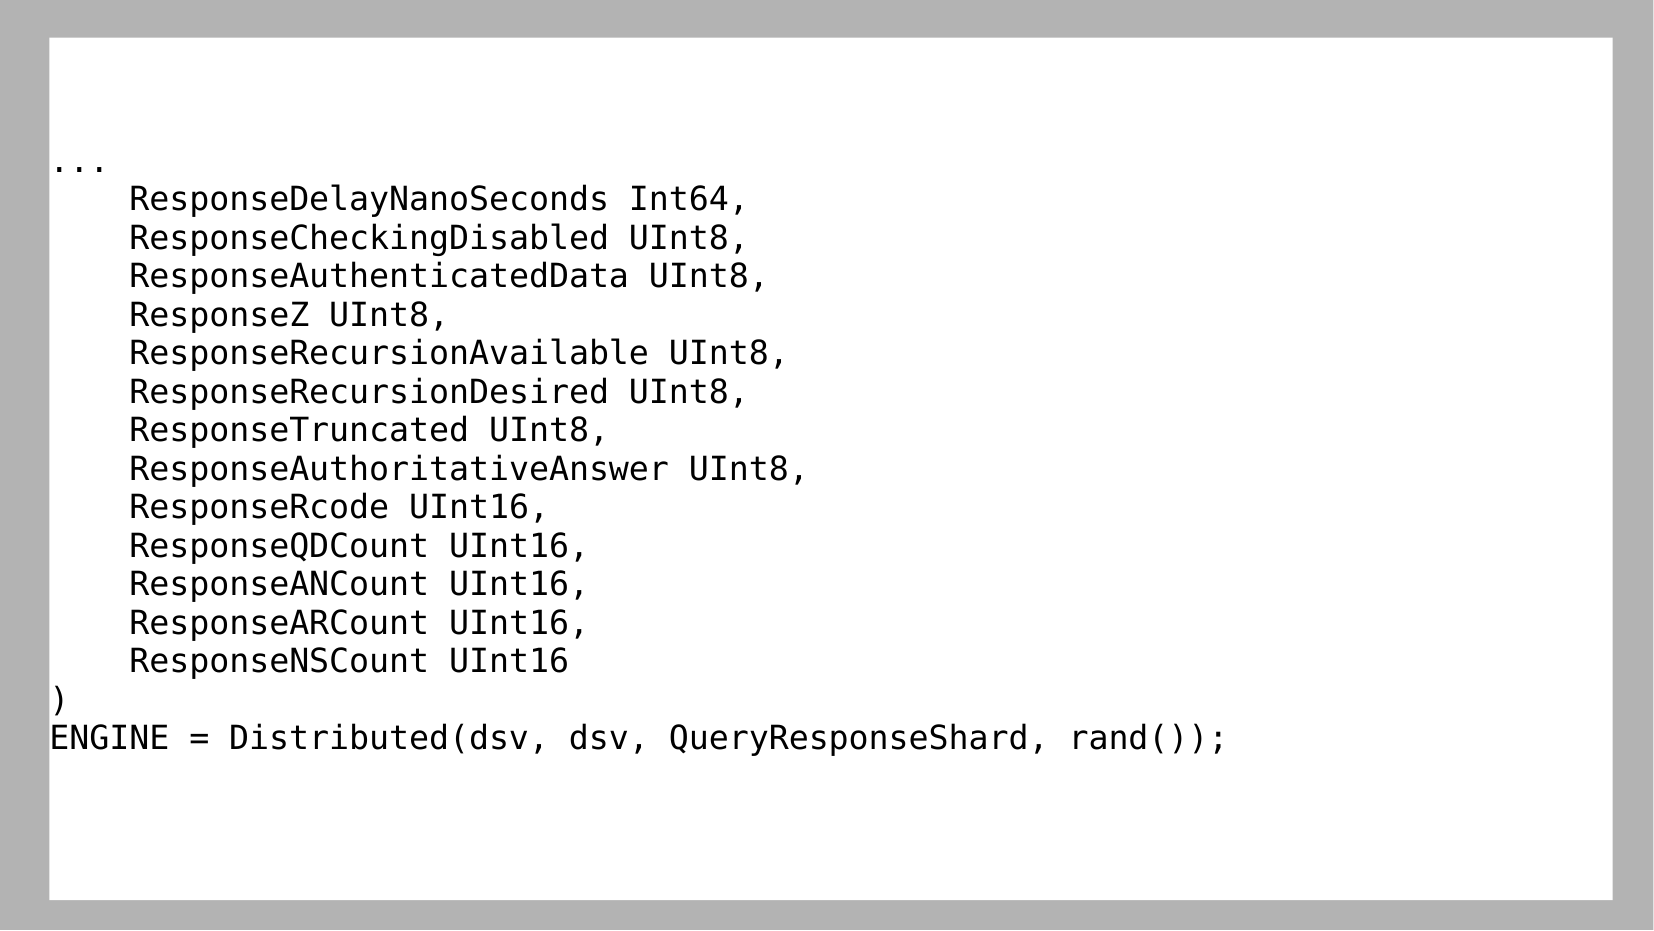

# ...
 ResponseDelayNanoSeconds Int64,
 ResponseCheckingDisabled UInt8,
 ResponseAuthenticatedData UInt8,
 ResponseZ UInt8,
 ResponseRecursionAvailable UInt8,
 ResponseRecursionDesired UInt8,
 ResponseTruncated UInt8,
 ResponseAuthoritativeAnswer UInt8,
 ResponseRcode UInt16,
 ResponseQDCount UInt16,
 ResponseANCount UInt16,
 ResponseARCount UInt16,
 ResponseNSCount UInt16
)
ENGINE = Distributed(dsv, dsv, QueryResponseShard, rand());